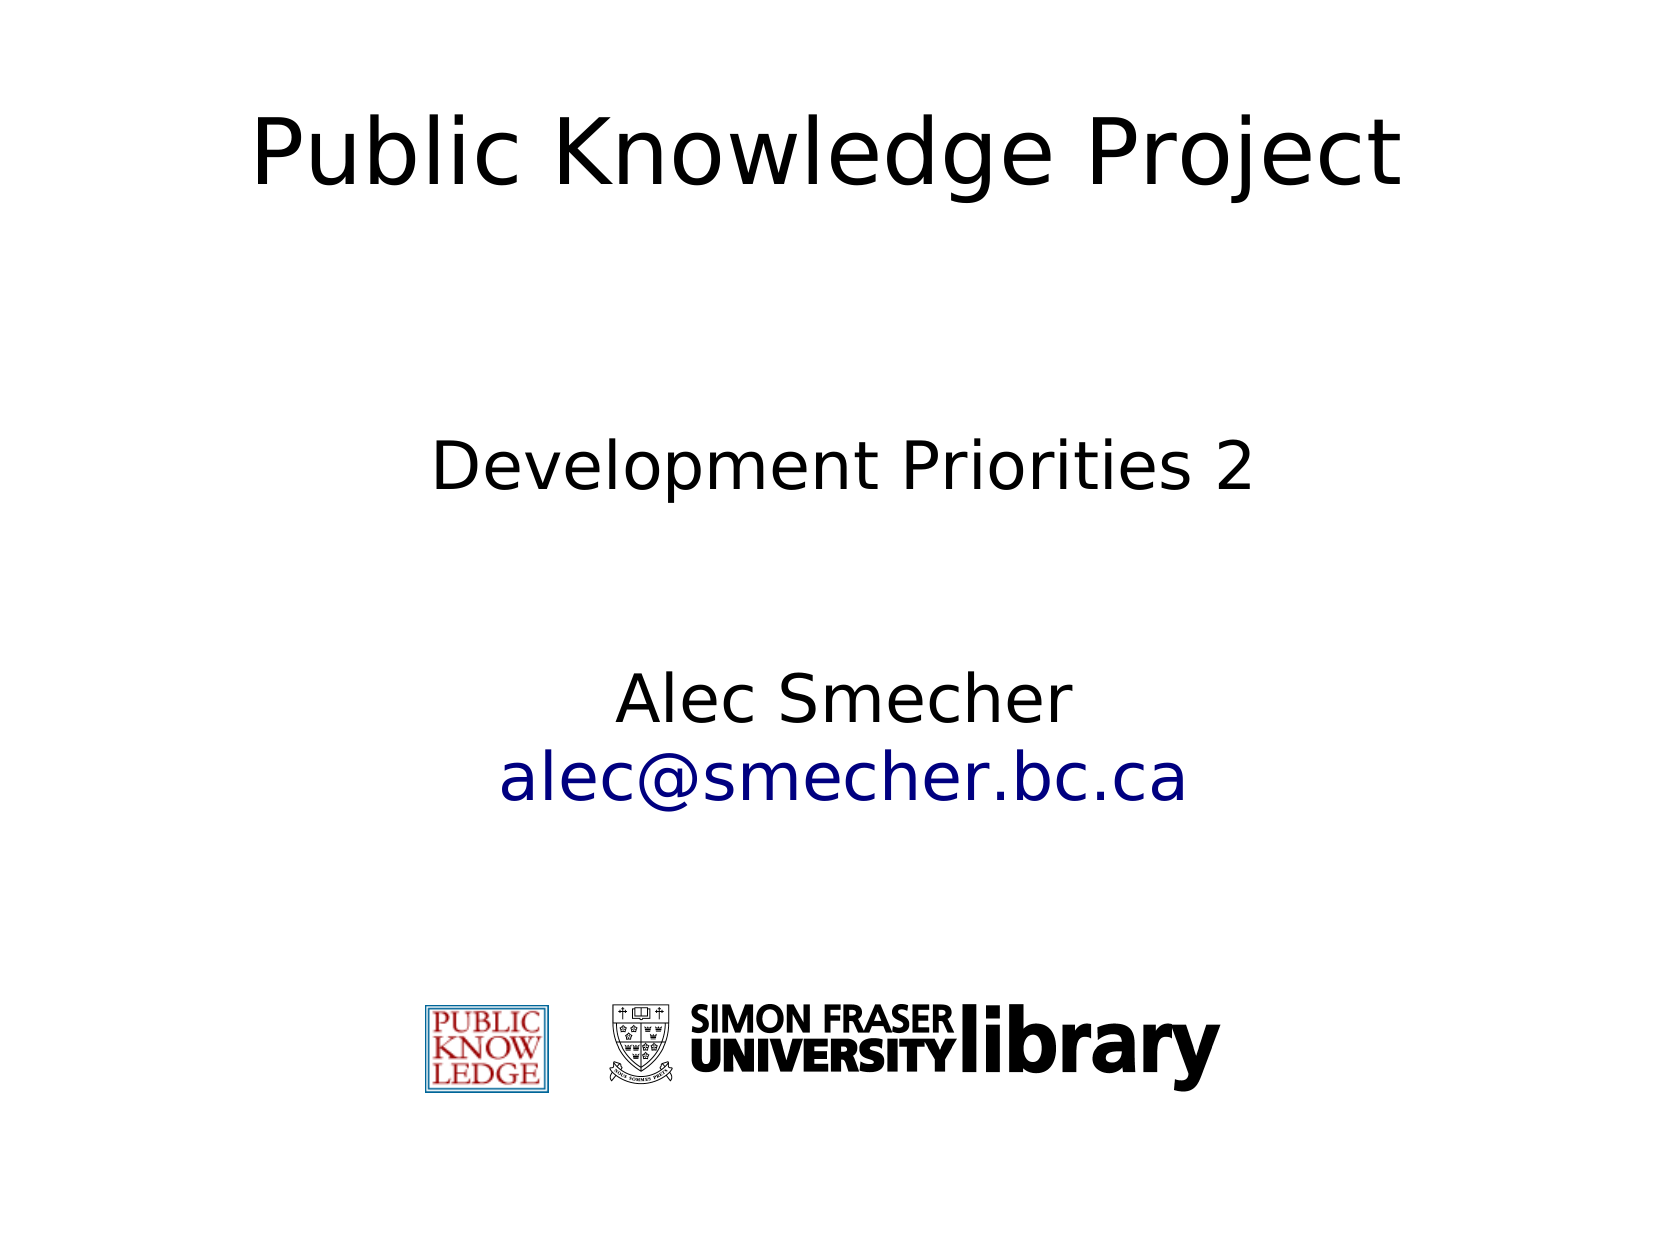

# Public Knowledge Project
Development Priorities 2
Alec Smecher
alec@smecher.bc.ca